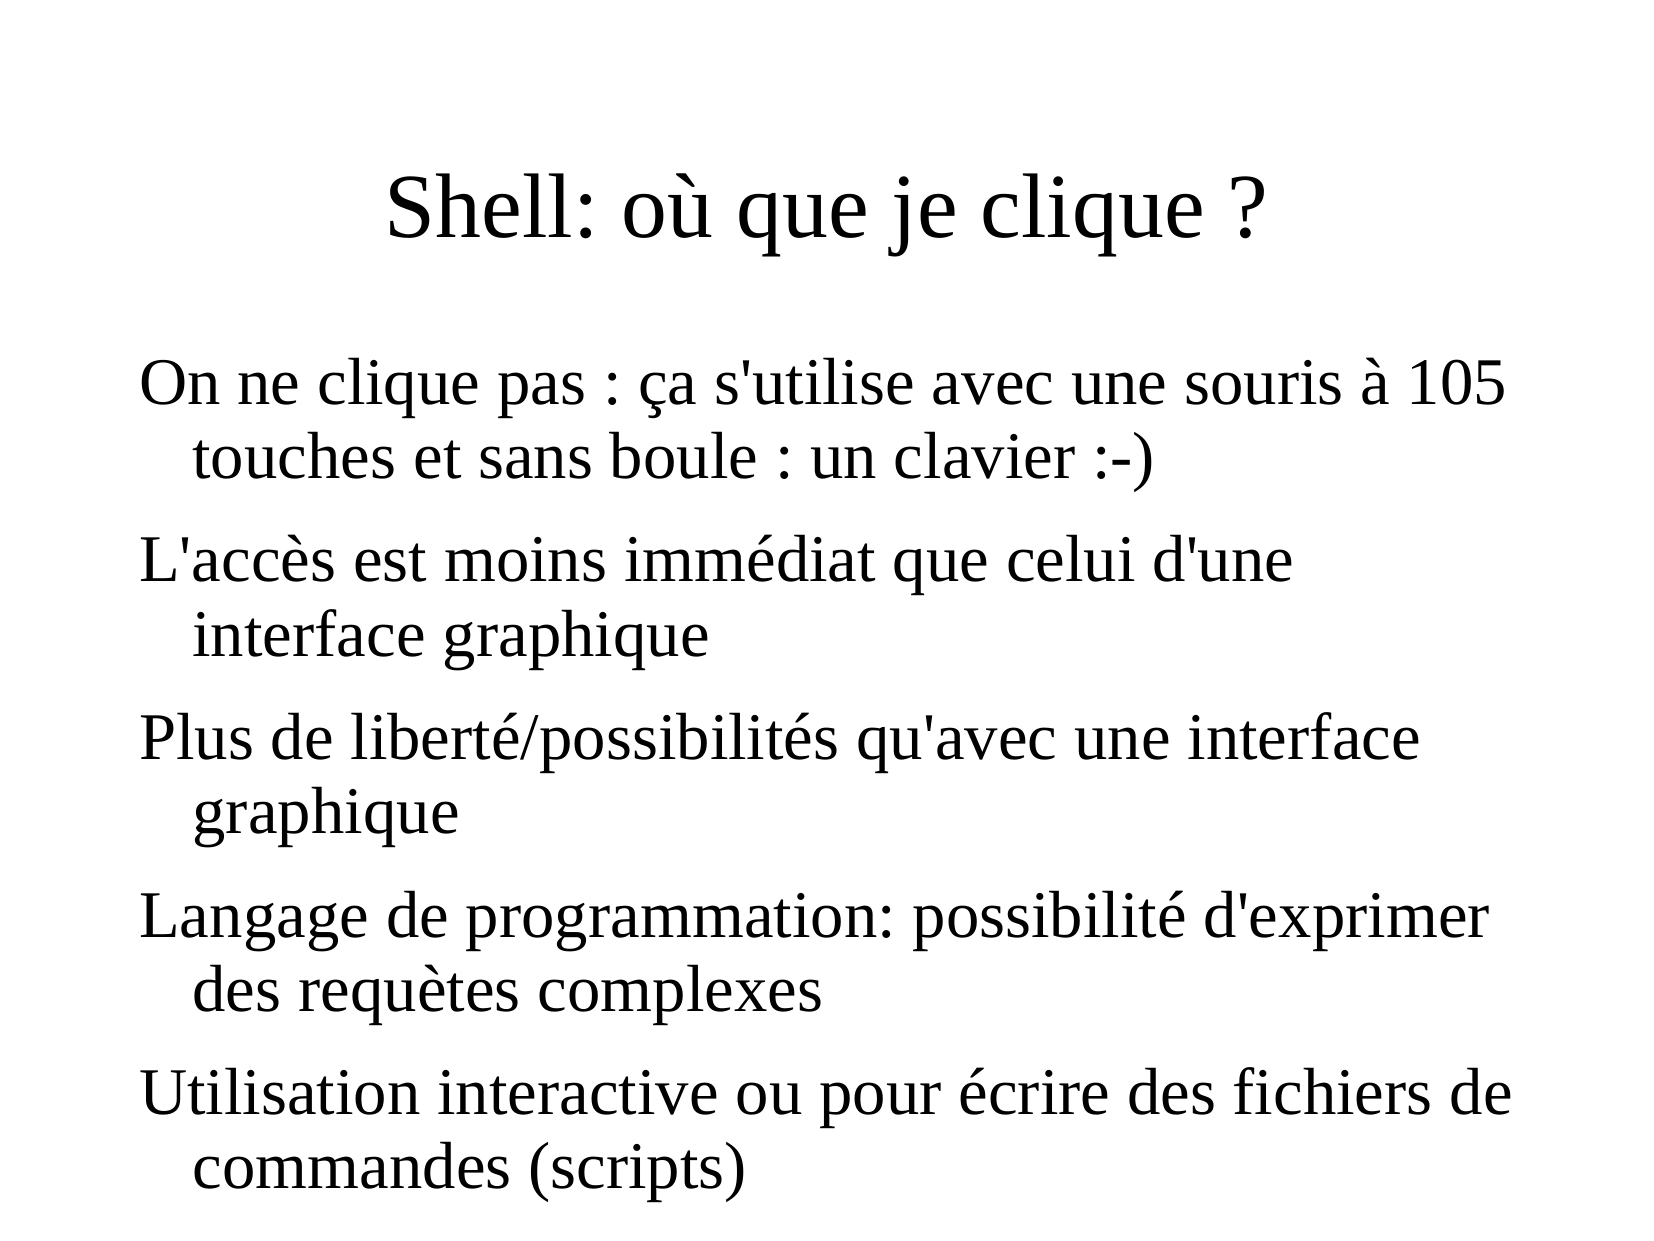

# Shell: où que je clique ?
On ne clique pas : ça s'utilise avec une souris à 105 touches et sans boule : un clavier :-)
L'accès est moins immédiat que celui d'une interface graphique
Plus de liberté/possibilités qu'avec une interface graphique
Langage de programmation: possibilité d'exprimer des requètes complexes
Utilisation interactive ou pour écrire des fichiers de commandes (scripts)